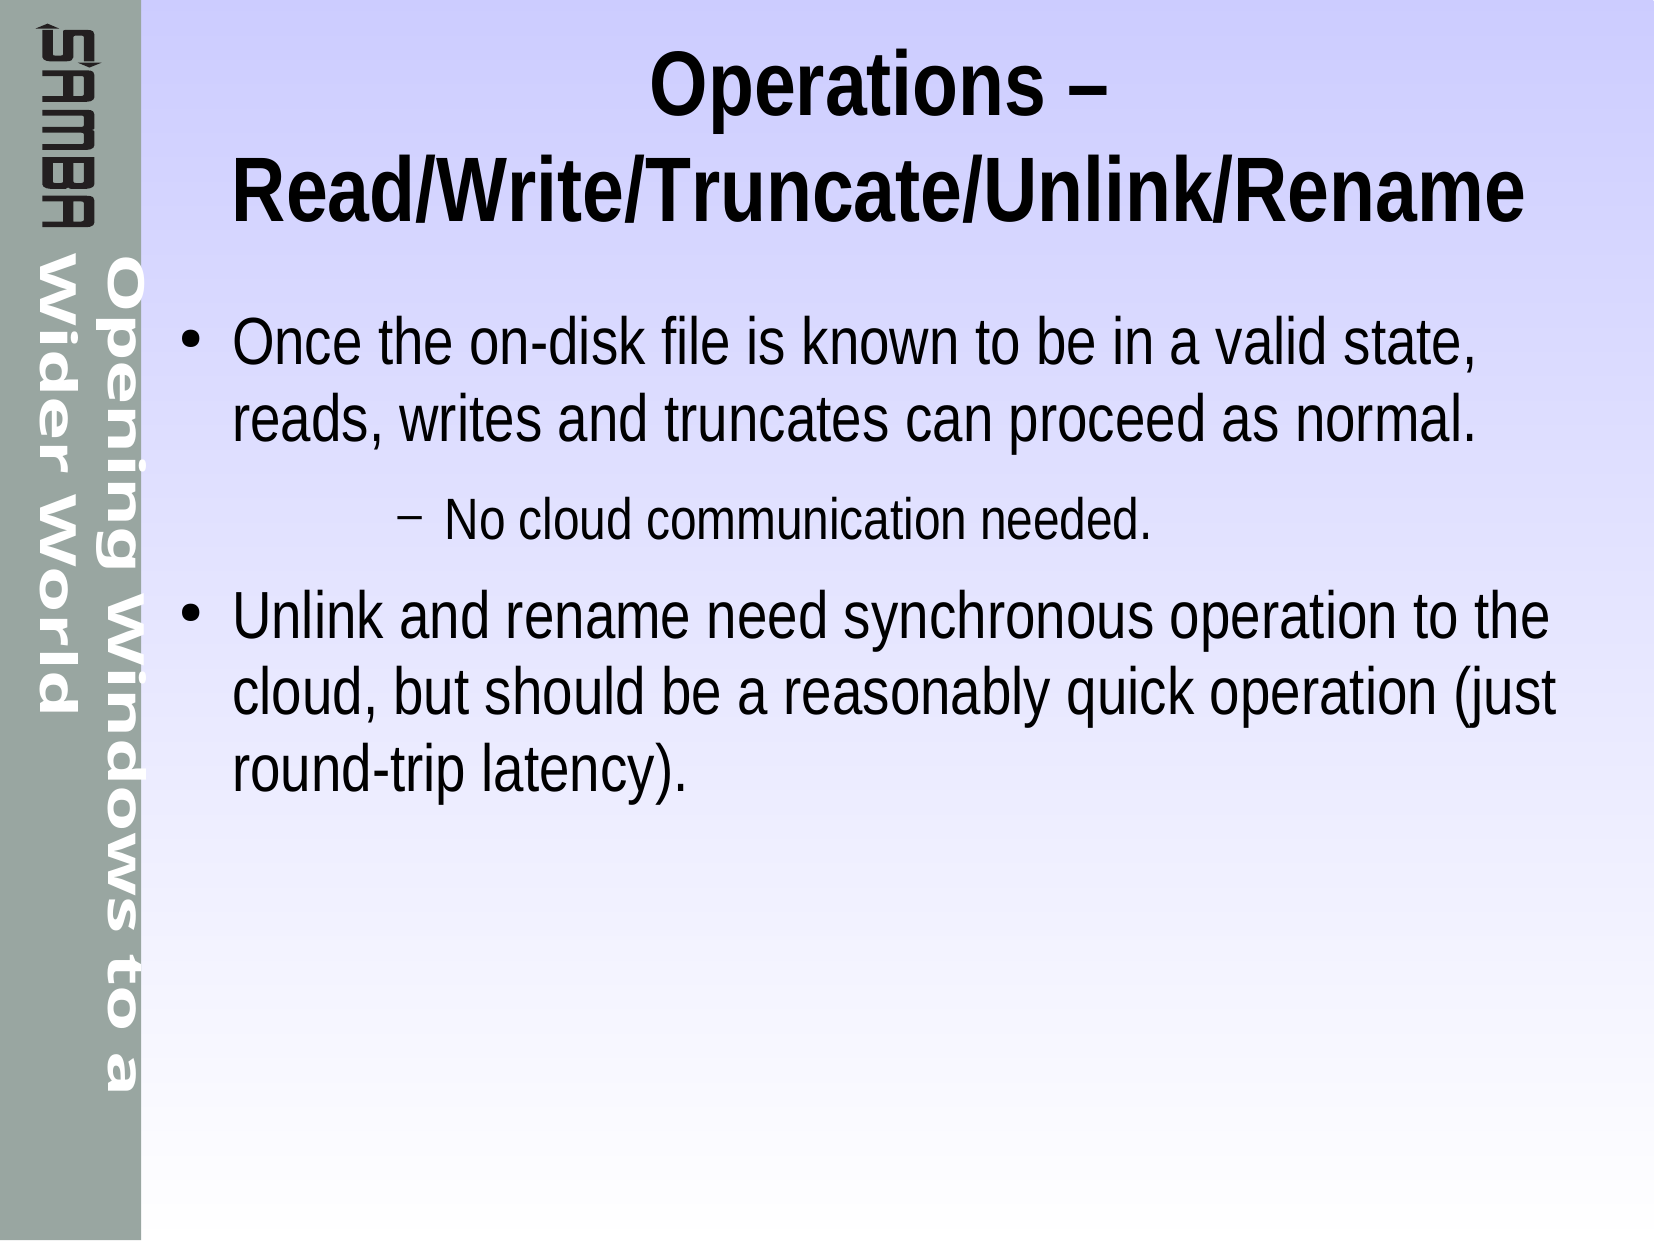

# Operations – Read/Write/Truncate/Unlink/Rename
Once the on-disk file is known to be in a valid state, reads, writes and truncates can proceed as normal.
No cloud communication needed.
Unlink and rename need synchronous operation to the cloud, but should be a reasonably quick operation (just round-trip latency).